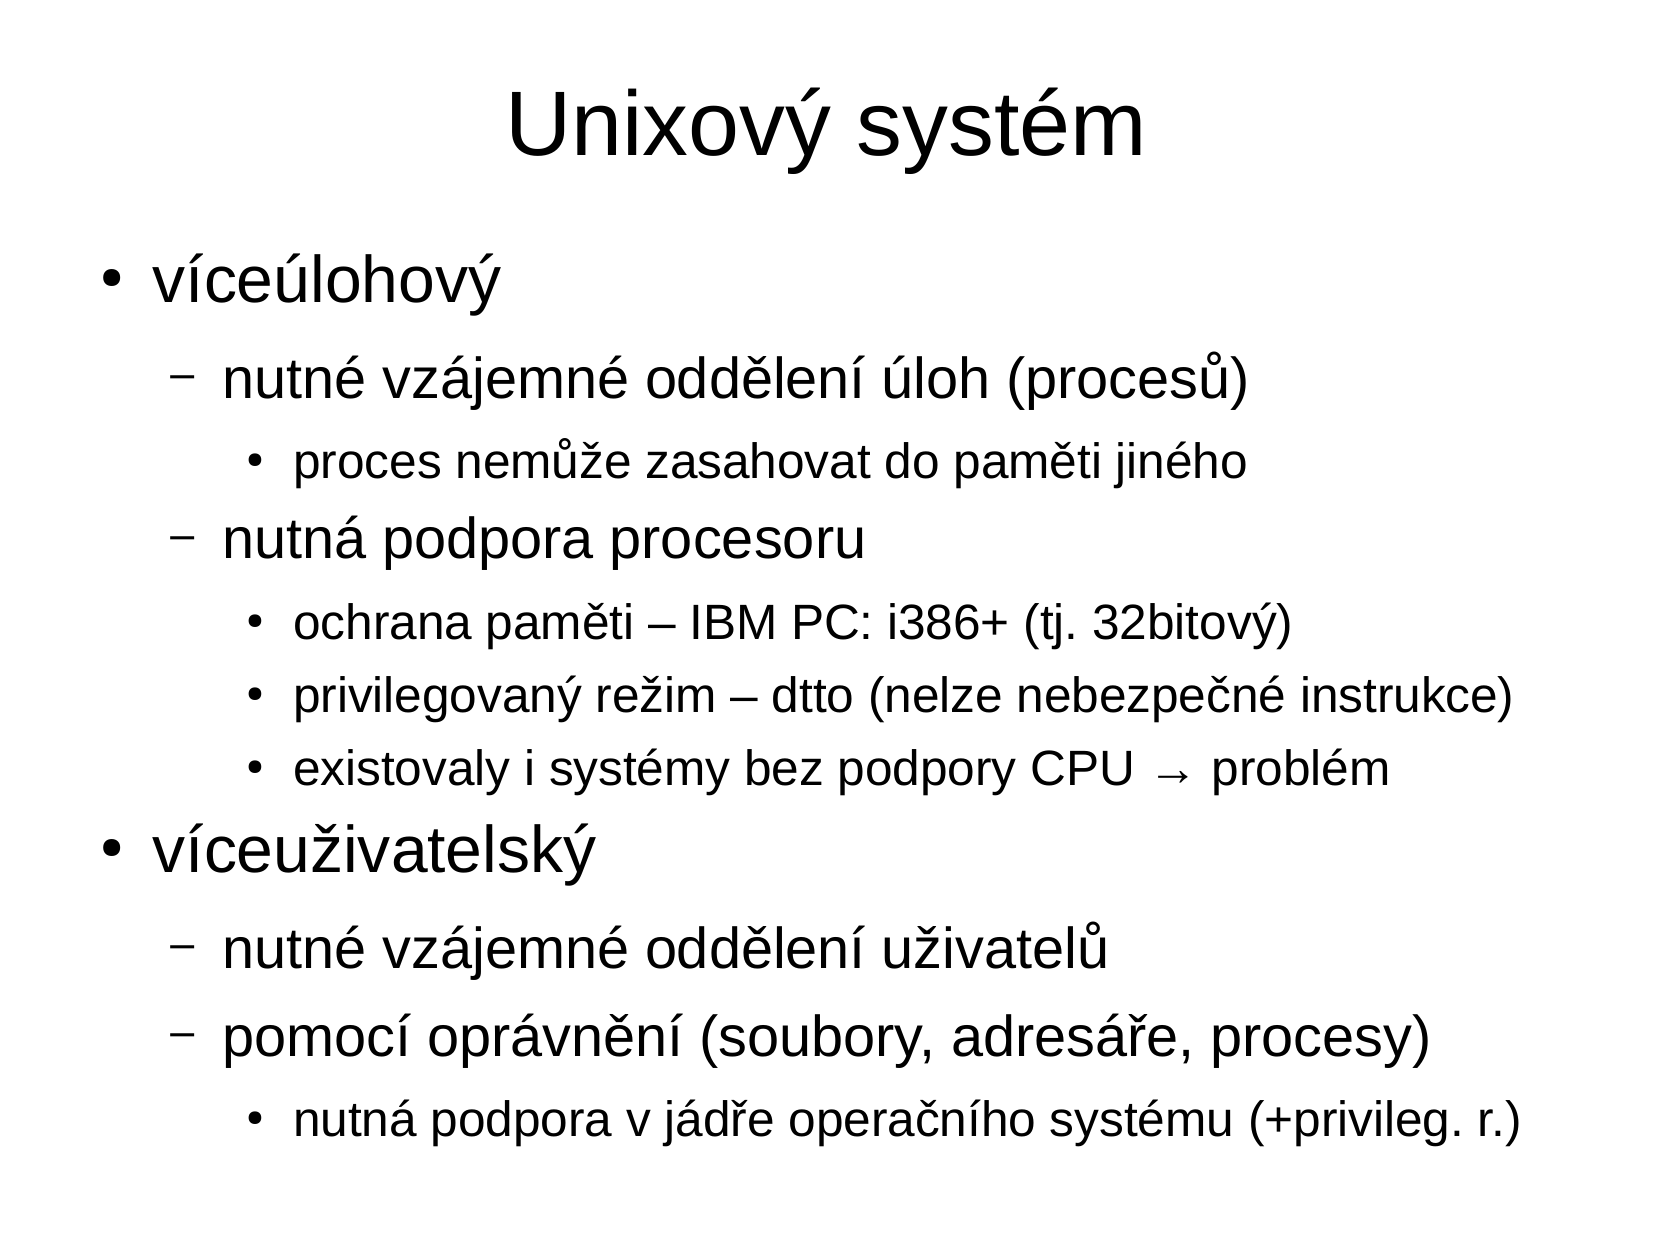

# Unixový systém
víceúlohový
nutné vzájemné oddělení úloh (procesů)
proces nemůže zasahovat do paměti jiného
nutná podpora procesoru
ochrana paměti – IBM PC: i386+ (tj. 32bitový)
privilegovaný režim – dtto (nelze nebezpečné instrukce)
existovaly i systémy bez podpory CPU → problém
víceuživatelský
nutné vzájemné oddělení uživatelů
pomocí oprávnění (soubory, adresáře, procesy)
nutná podpora v jádře operačního systému (+privileg. r.)